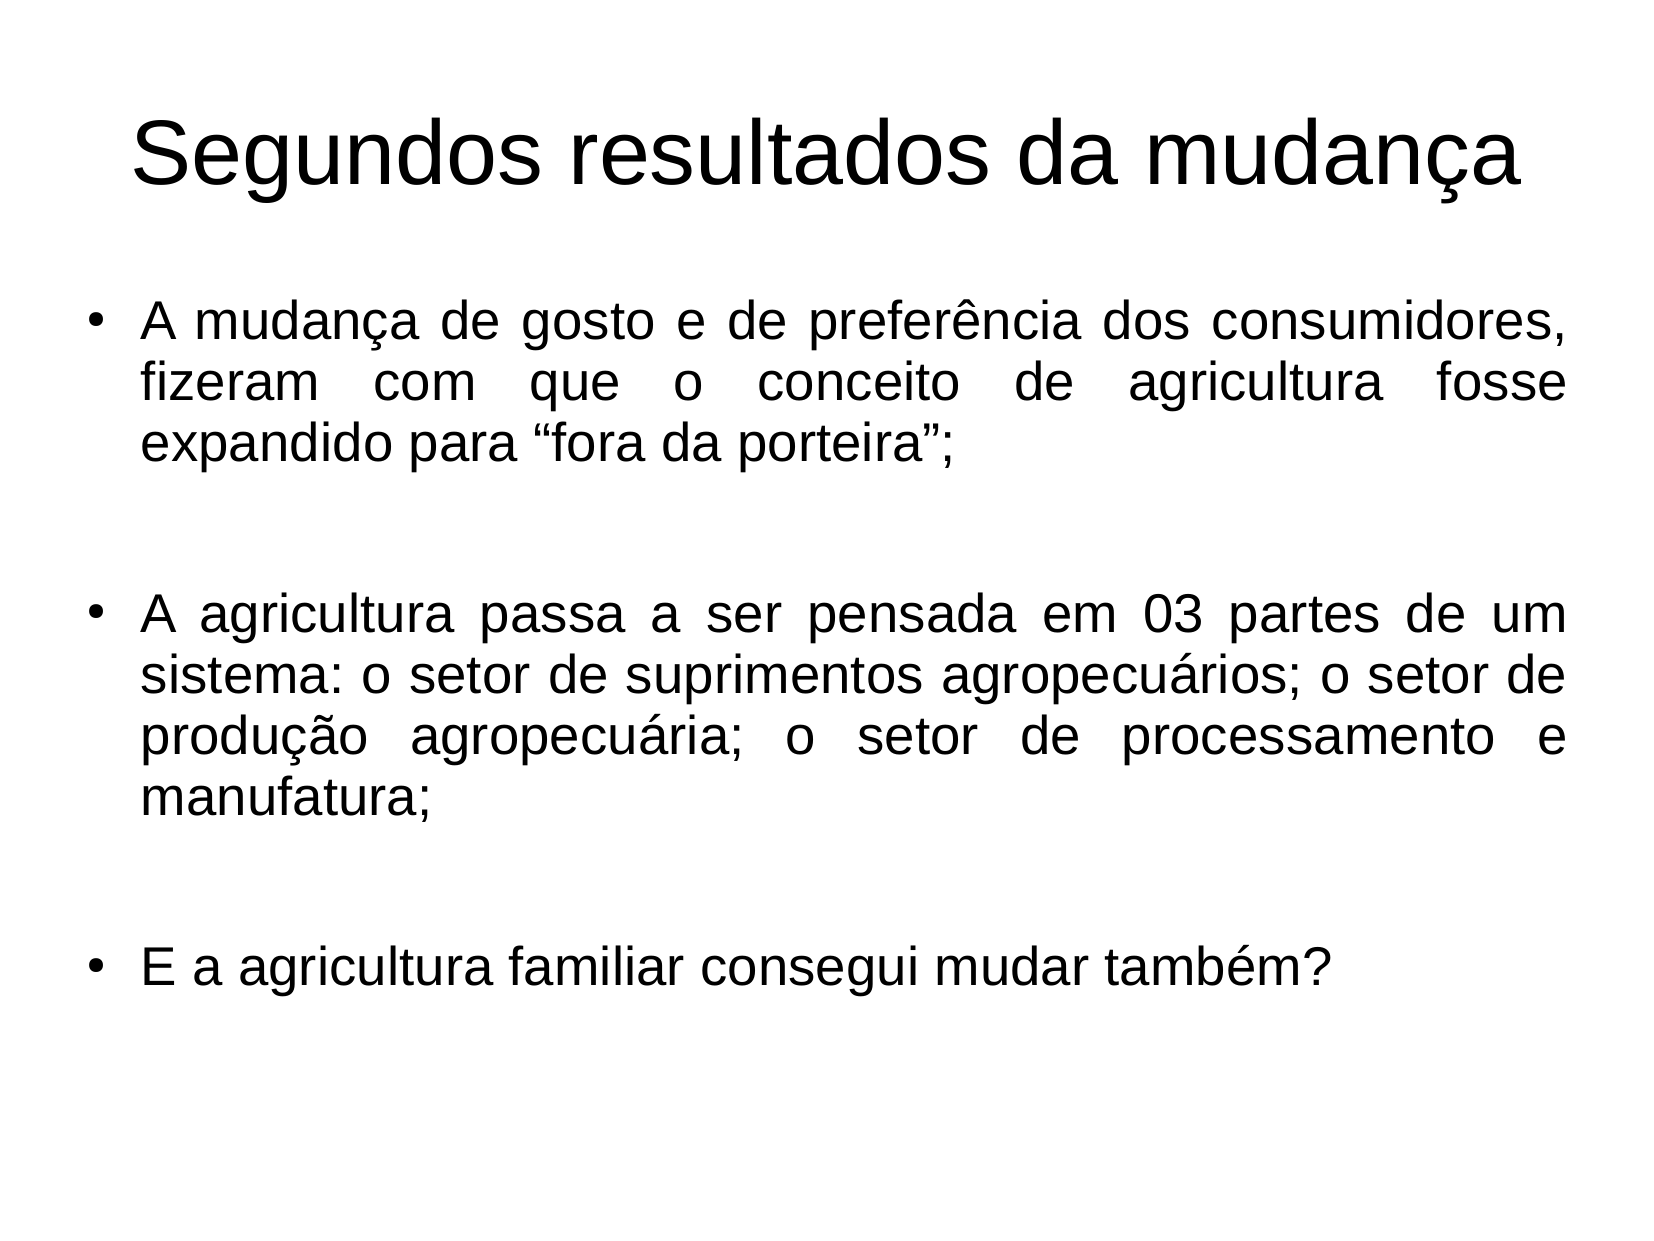

# Segundos resultados da mudança
A mudança de gosto e de preferência dos consumidores, fizeram com que o conceito de agricultura fosse expandido para “fora da porteira”;
A agricultura passa a ser pensada em 03 partes de um sistema: o setor de suprimentos agropecuários; o setor de produção agropecuária; o setor de processamento e manufatura;
E a agricultura familiar consegui mudar também?